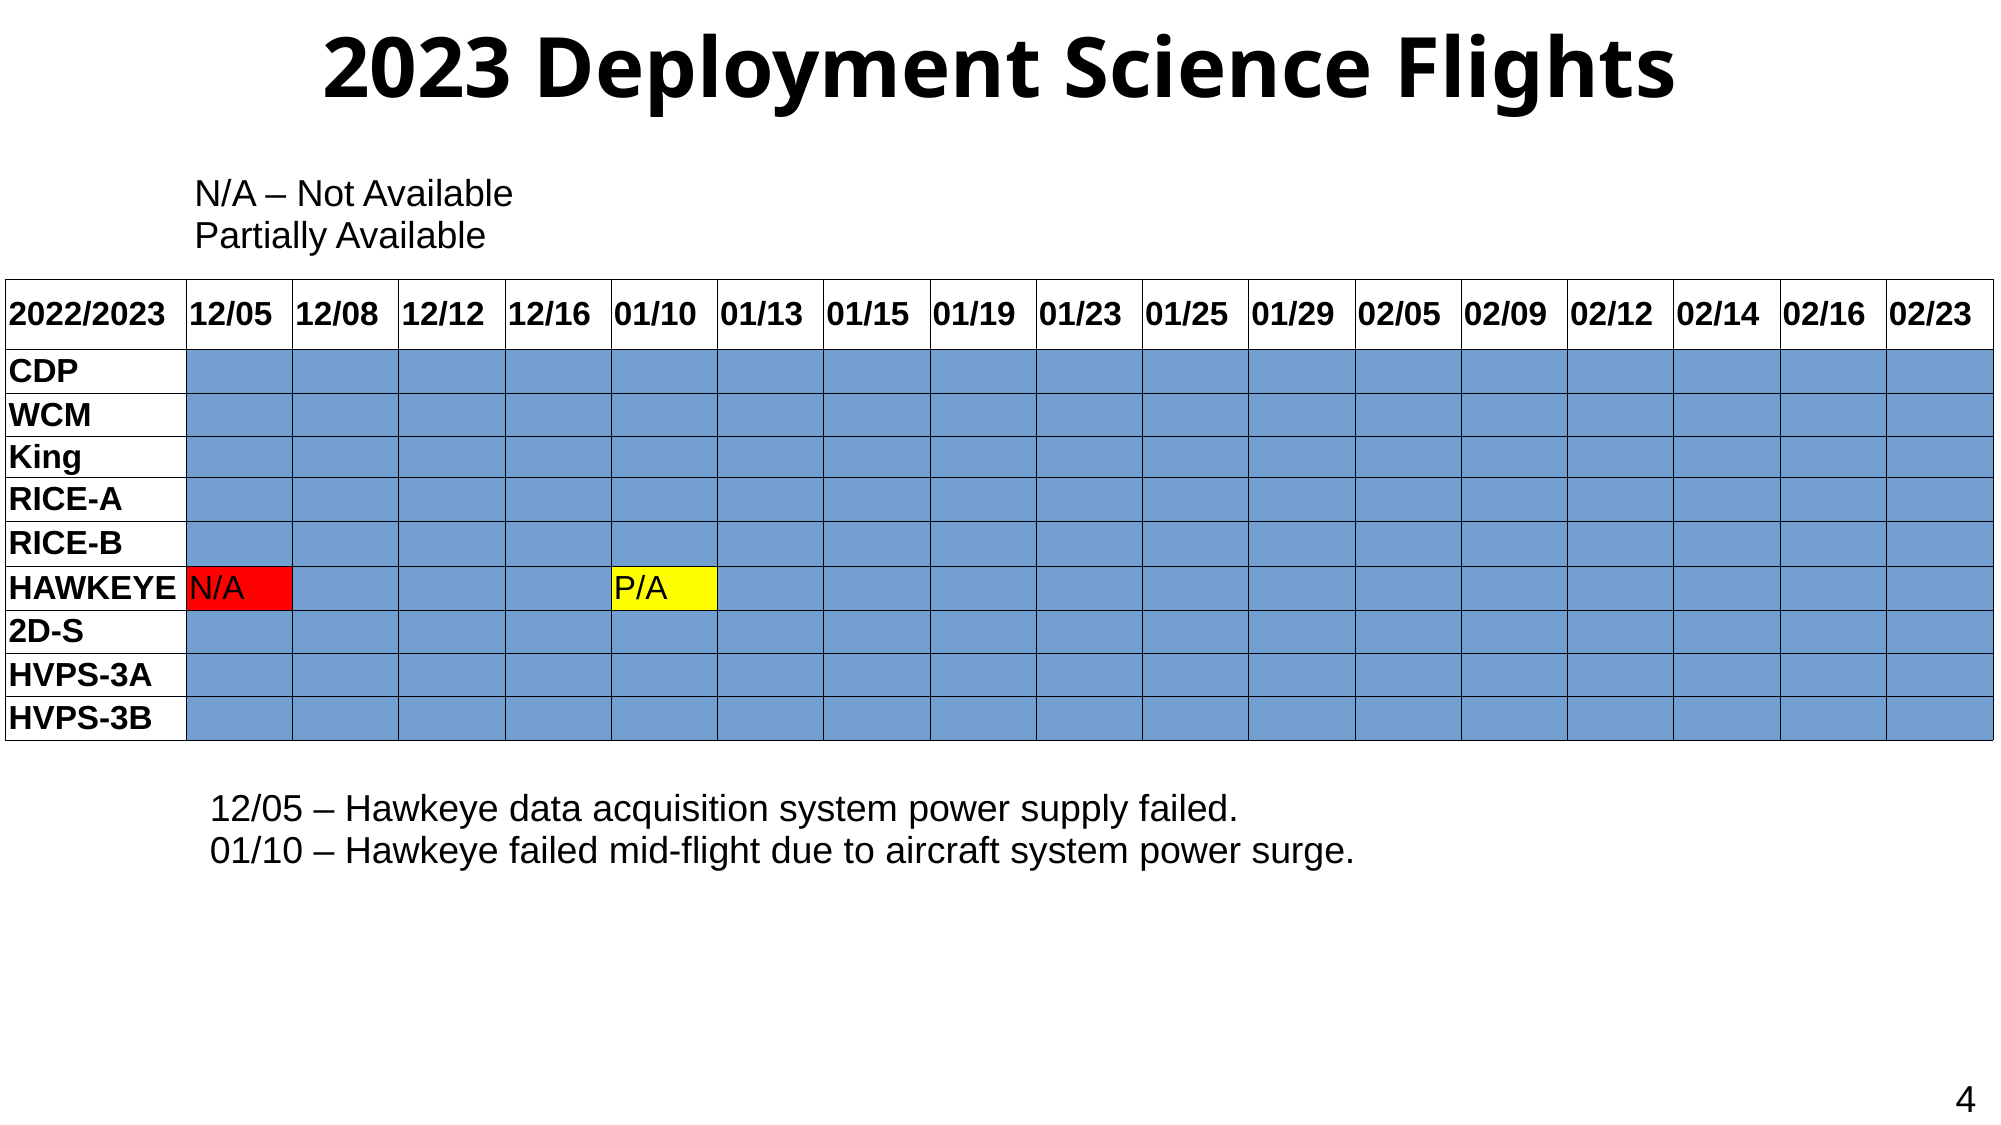

2023 Deployment Science Flights
N/A – Not Available
Partially Available
| 2022/2023 | 12/05 | 12/08 | 12/12 | 12/16 | 01/10 | 01/13 | 01/15 | 01/19 | 01/23 | 01/25 | 01/29 | 02/05 | 02/09 | 02/12 | 02/14 | 02/16 | 02/23 |
| --- | --- | --- | --- | --- | --- | --- | --- | --- | --- | --- | --- | --- | --- | --- | --- | --- | --- |
| CDP | | | | | | | | | | | | | | | | | |
| WCM | | | | | | | | | | | | | | | | | |
| King | | | | | | | | | | | | | | | | | |
| RICE-A | | | | | | | | | | | | | | | | | |
| RICE-B | | | | | | | | | | | | | | | | | |
| HAWKEYE | N/A | | | | P/A | | | | | | | | | | | | |
| 2D-S | | | | | | | | | | | | | | | | | |
| HVPS-3A | | | | | | | | | | | | | | | | | |
| HVPS-3B | | | | | | | | | | | | | | | | | |
12/05 – Hawkeye data acquisition system power supply failed.
01/10 – Hawkeye failed mid-flight due to aircraft system power surge.